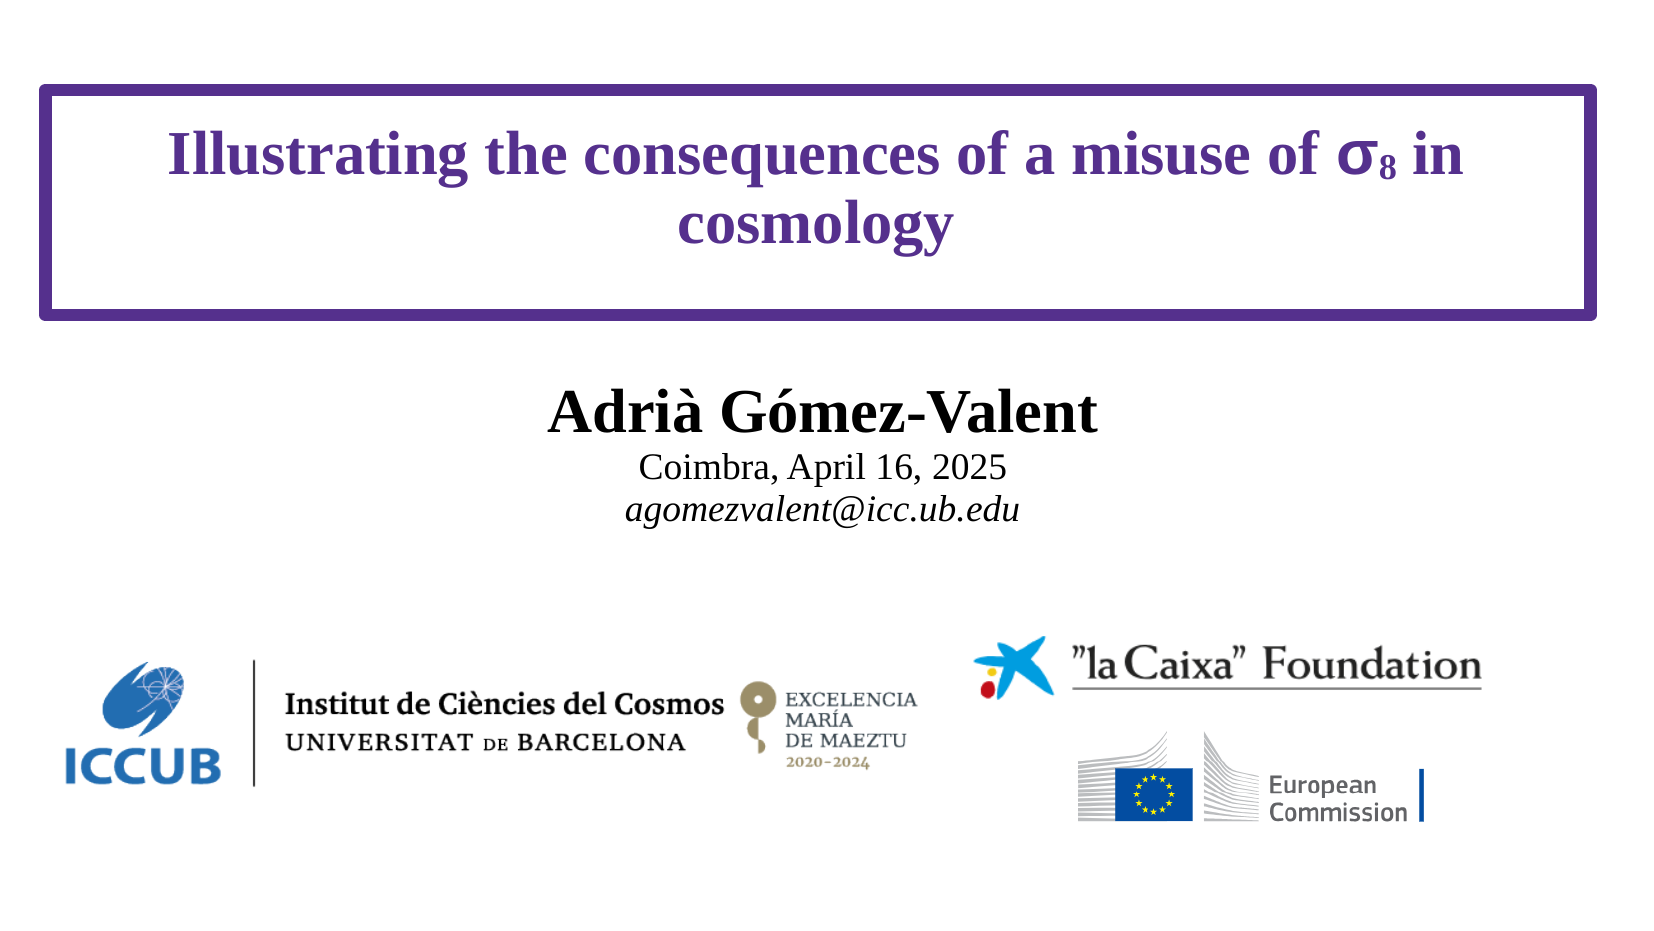

# Illustrating the consequences of a misuse of σ8 in cosmology
Adrià Gómez-Valent
Coimbra, April 16, 2025
agomezvalent@icc.ub.edu